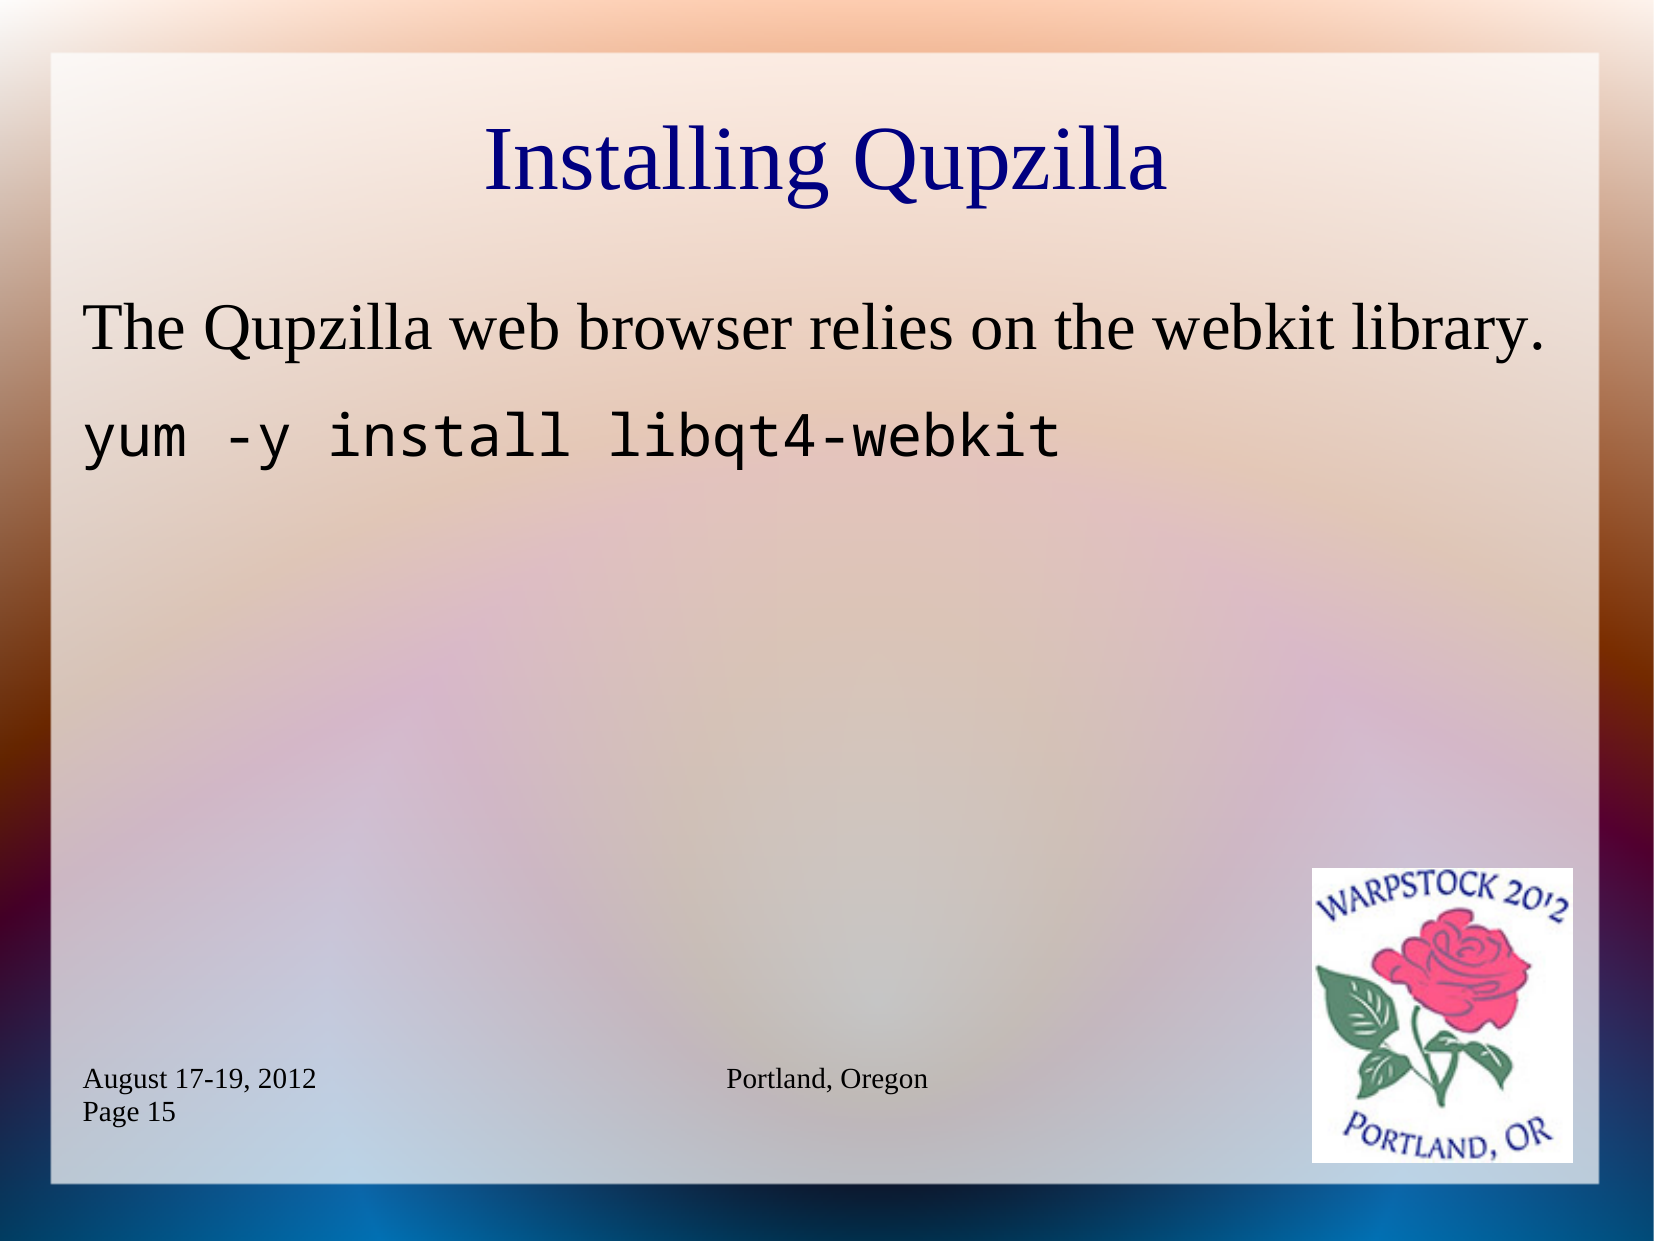

# Installing Qupzilla
The Qupzilla web browser relies on the webkit library.
yum -y install libqt4-webkit
August 17-19, 2012
Portland, Oregon